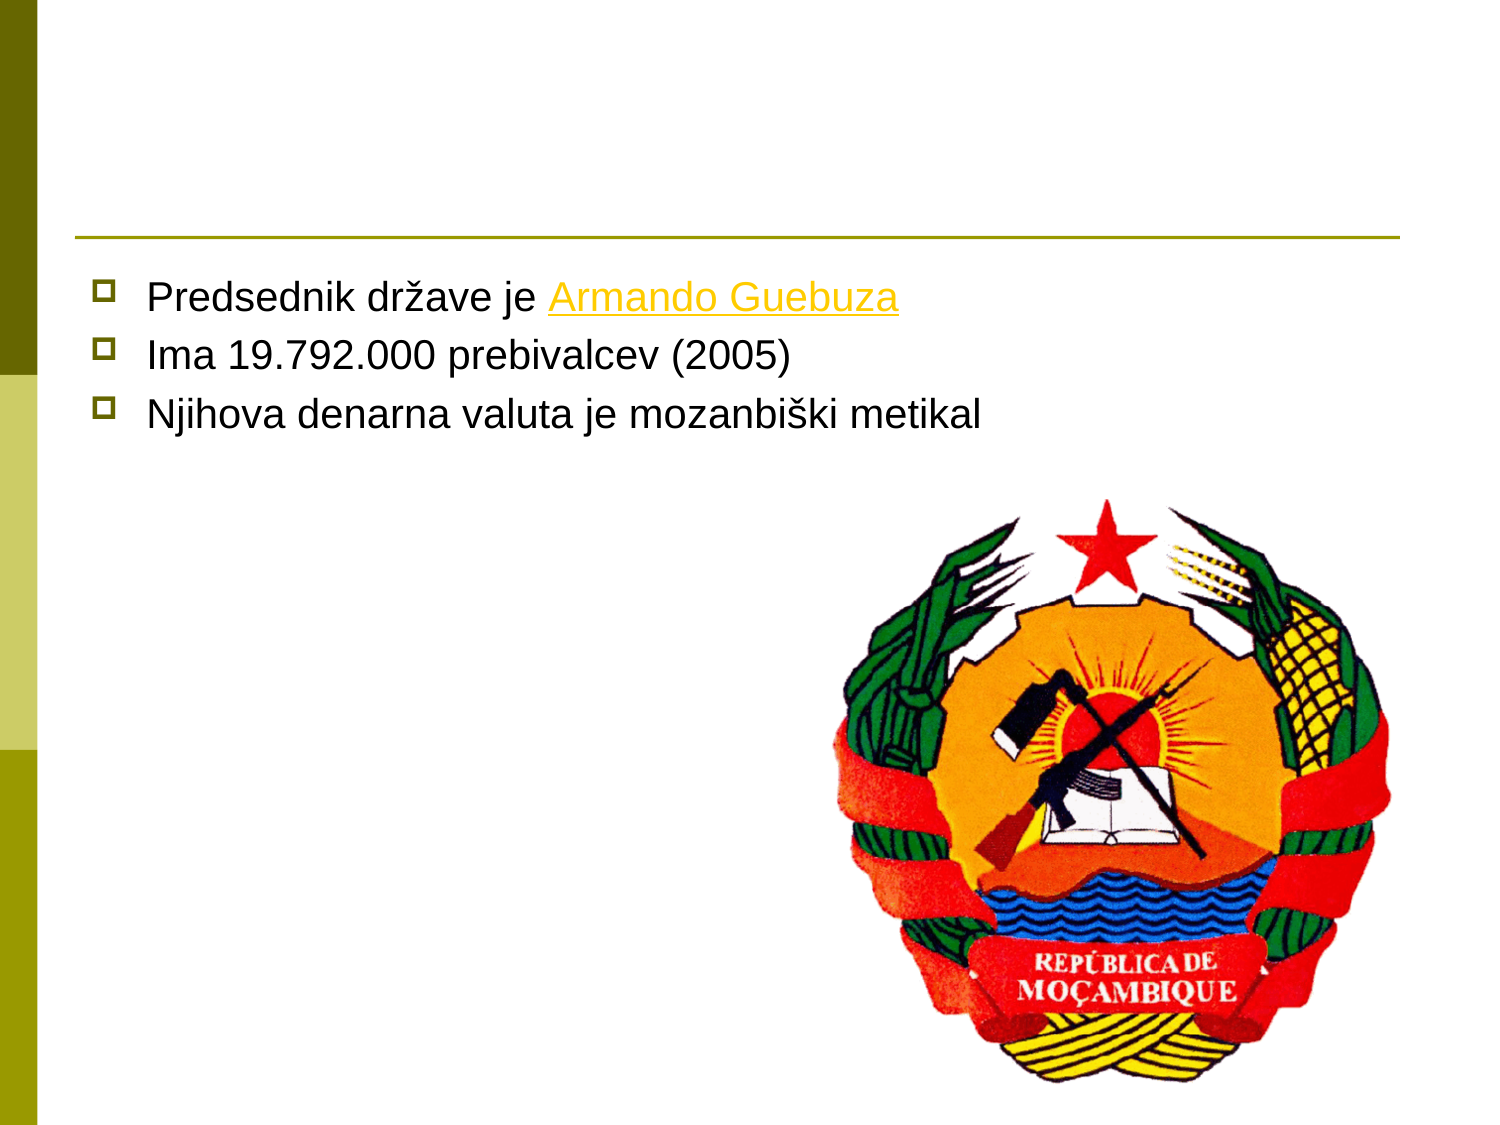

#
Predsednik države je Armando Guebuza
Ima 19.792.000 prebivalcev (2005)
Njihova denarna valuta je mozanbiški metikal